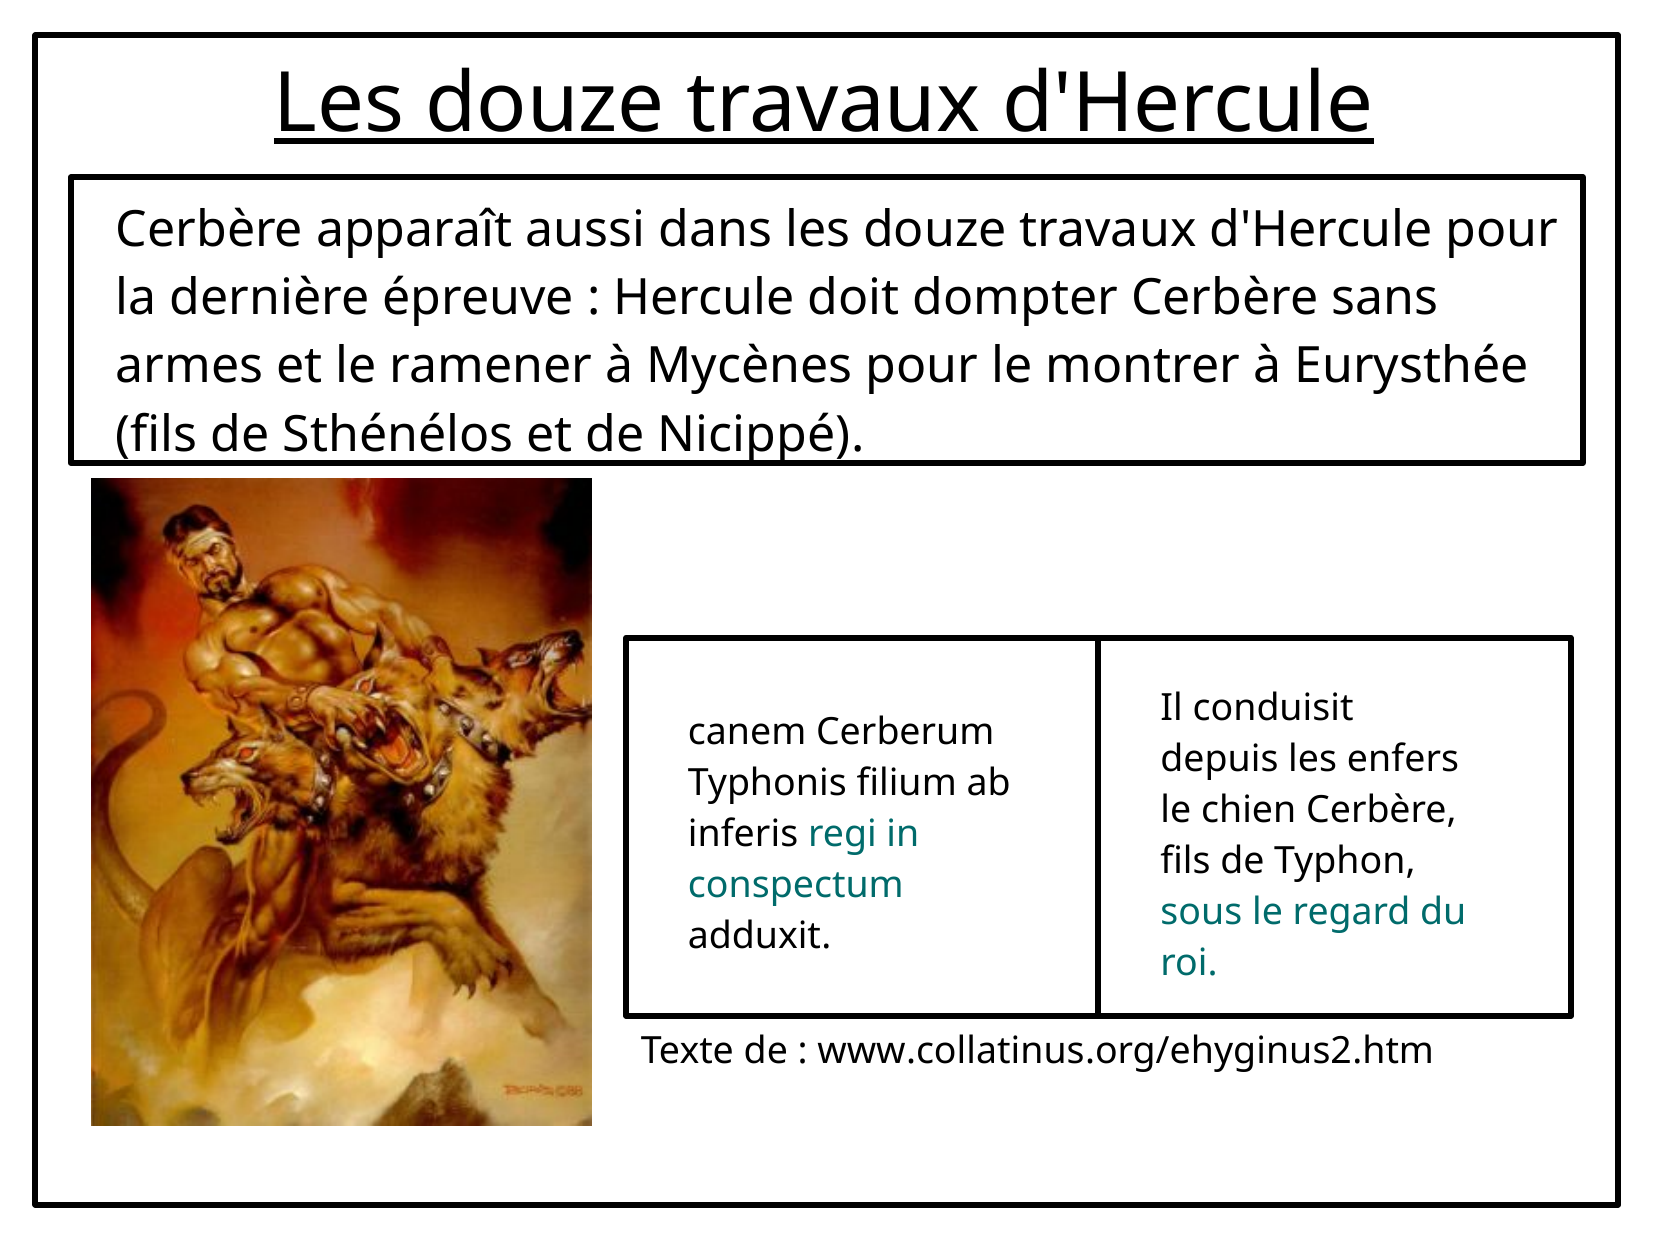

Les douze travaux d'Hercule
Cerbère apparaît aussi dans les douze travaux d'Hercule pour la dernière épreuve : Hercule doit dompter Cerbère sans armes et le ramener à Mycènes pour le montrer à Eurysthée (fils de Sthénélos et de Nicippé).
Il conduisit depuis les enfers le chien Cerbère, fils de Typhon, sous le regard du roi.
canem Cerberum Typhonis filium ab inferis regi in conspectum adduxit.
Texte de : www.collatinus.org/ehyginus2.htm